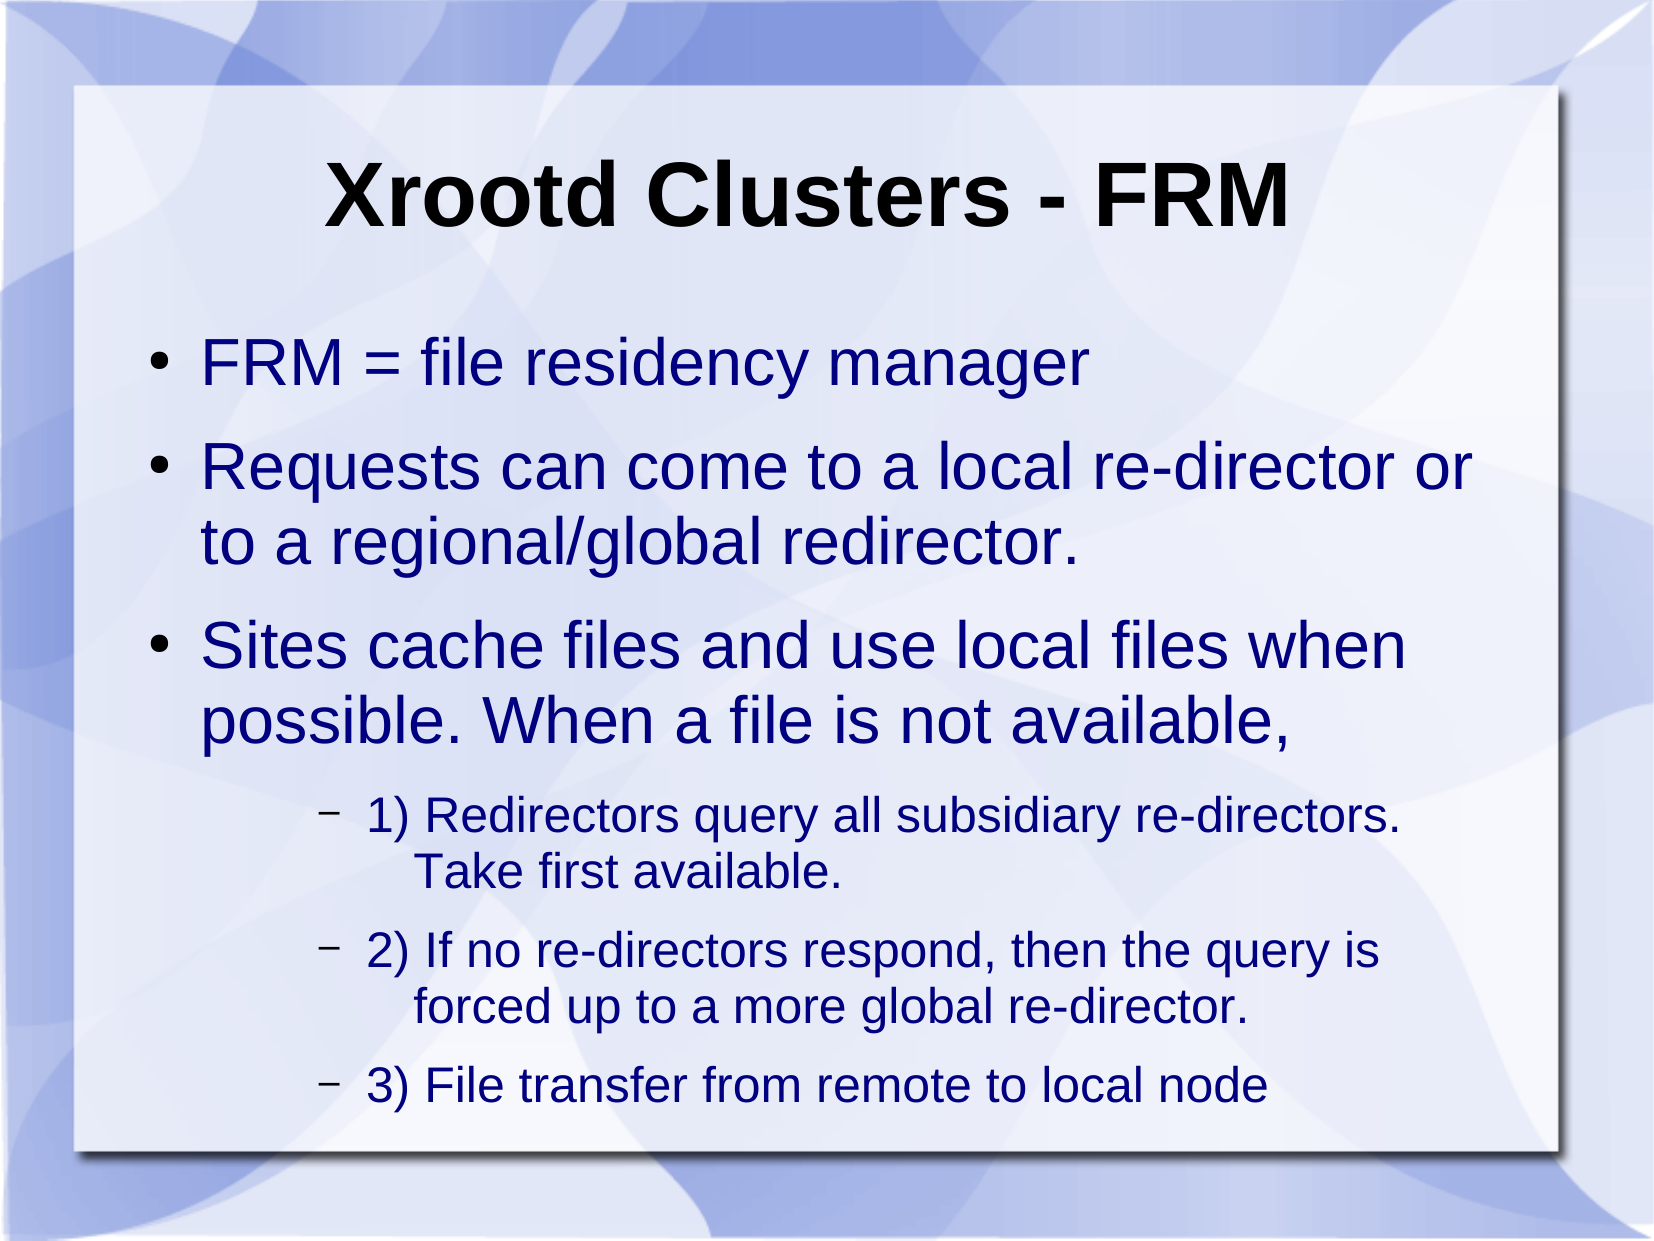

# Xrootd Clusters - FRM
FRM = file residency manager
Requests can come to a local re-director or to a regional/global redirector.
Sites cache files and use local files when possible. When a file is not available,
1) Redirectors query all subsidiary re-directors. Take first available.
2) If no re-directors respond, then the query is forced up to a more global re-director.
3) File transfer from remote to local node